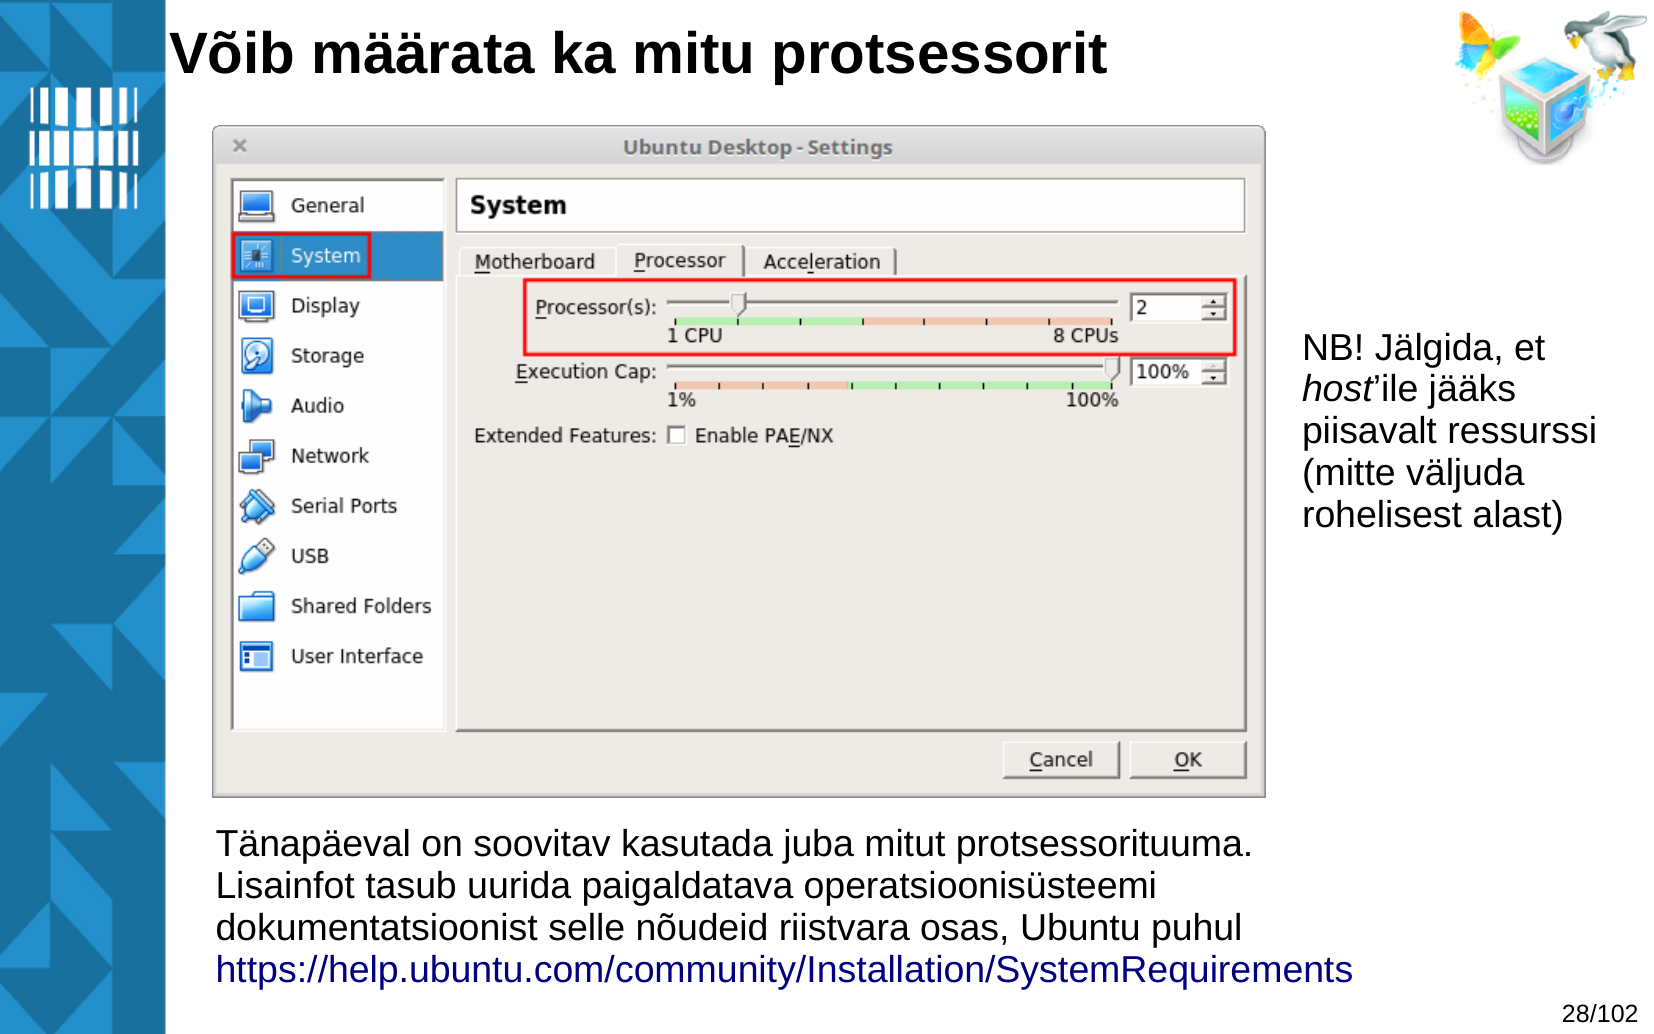

# Võib määrata ka mitu protsessorit
NB! Jälgida, et host’ile jääks piisavalt ressurssi (mitte väljuda rohelisest alast)
Tänapäeval on soovitav kasutada juba mitut protsessorituuma. Lisainfot tasub uurida paigaldatava operatsioonisüsteemi dokumentatsioonist selle nõudeid riistvara osas, Ubuntu puhul https://help.ubuntu.com/community/Installation/SystemRequirements